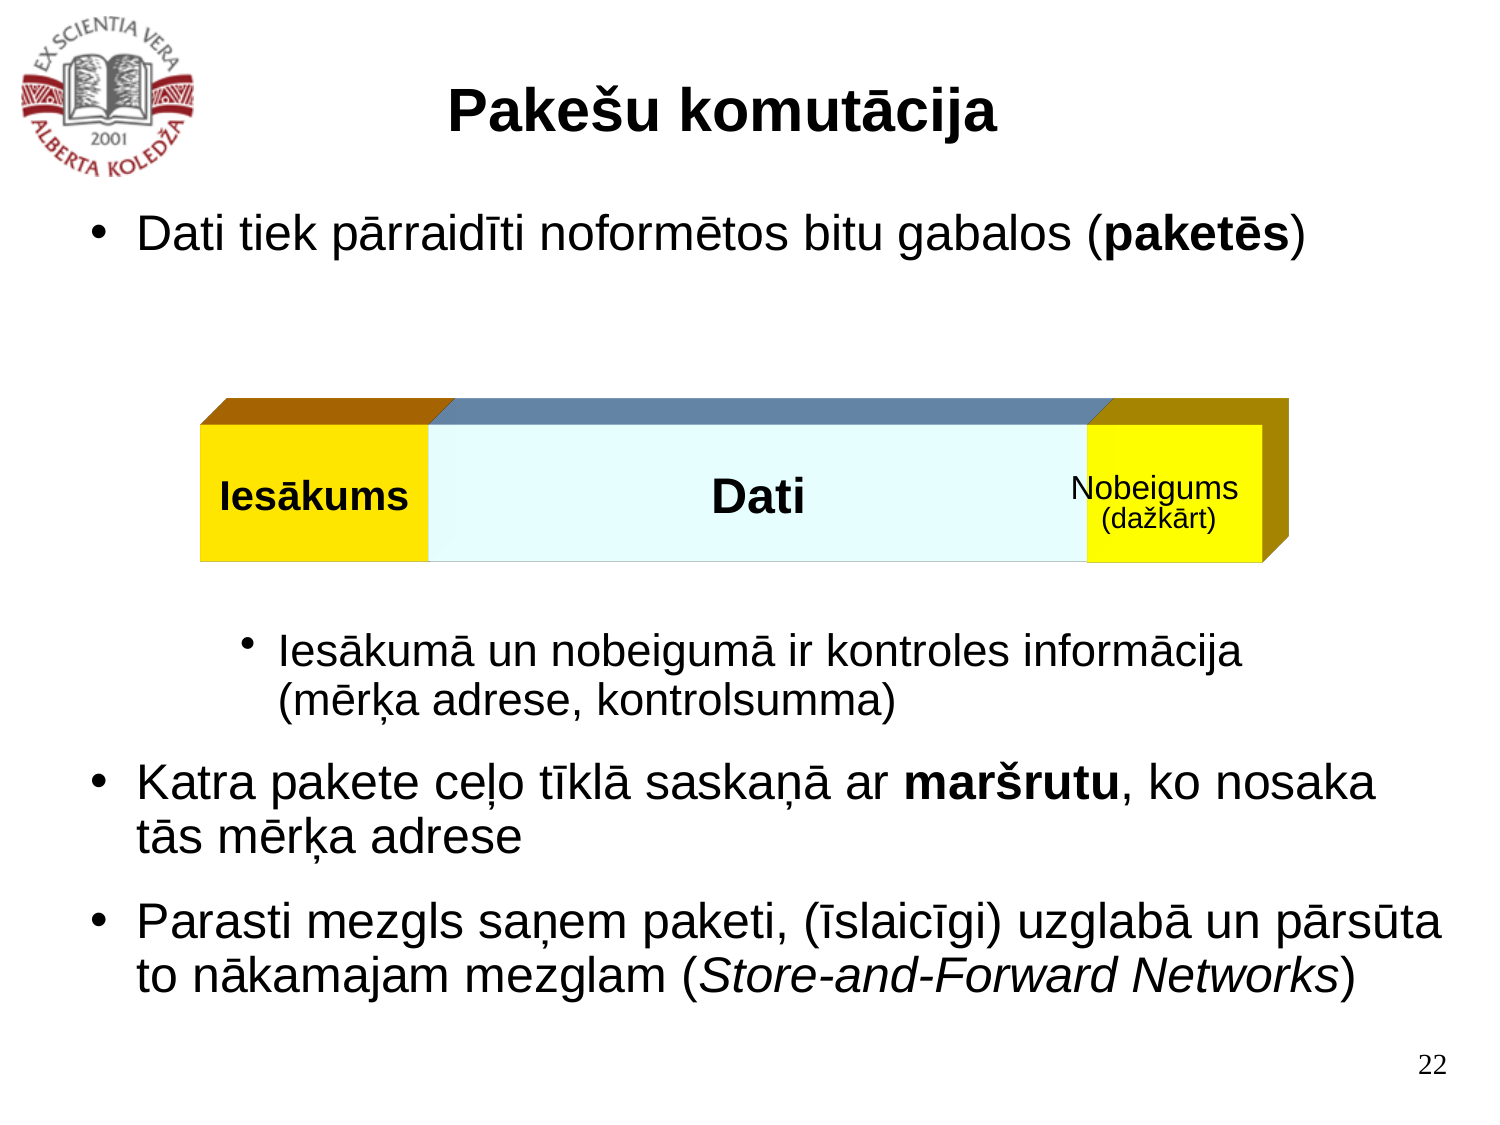

# Pakešu komutācija
Dati tiek pārraidīti noformētos bitu gabalos (paketēs)
Iesākumā un nobeigumā ir kontroles informācija
(mērķa adrese, kontrolsumma)
Katra pakete ceļo tīklā saskaņā ar maršrutu, ko nosaka tās mērķa adrese
Parasti mezgls saņem paketi, (īslaicīgi) uzglabā un pārsūta to nākamajam mezglam (Store-and-Forward Networks)
Iesākums
Dati
Nobeigums
(dažkārt)